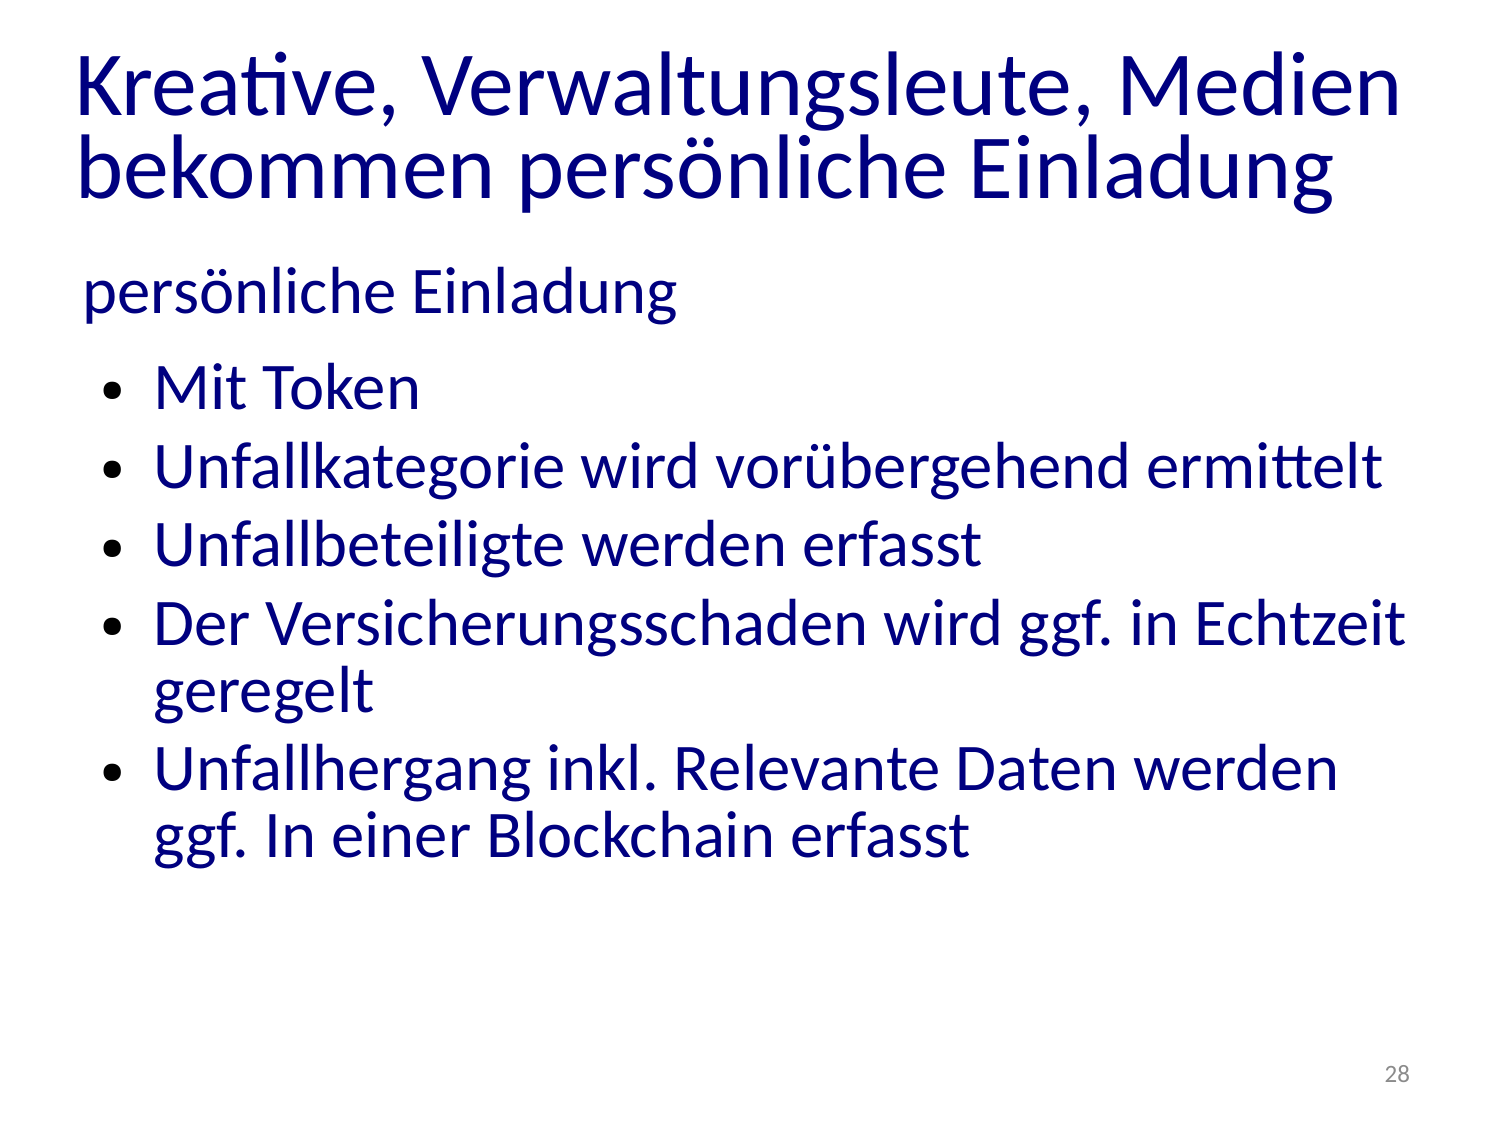

# Kreative, Verwaltungsleute, Medien bekommen persönliche Einladung
persönliche Einladung
Mit Token
Unfallkategorie wird vorübergehend ermittelt
Unfallbeteiligte werden erfasst
Der Versicherungsschaden wird ggf. in Echtzeit geregelt
Unfallhergang inkl. Relevante Daten werden ggf. In einer Blockchain erfasst
Gustav Wall
28